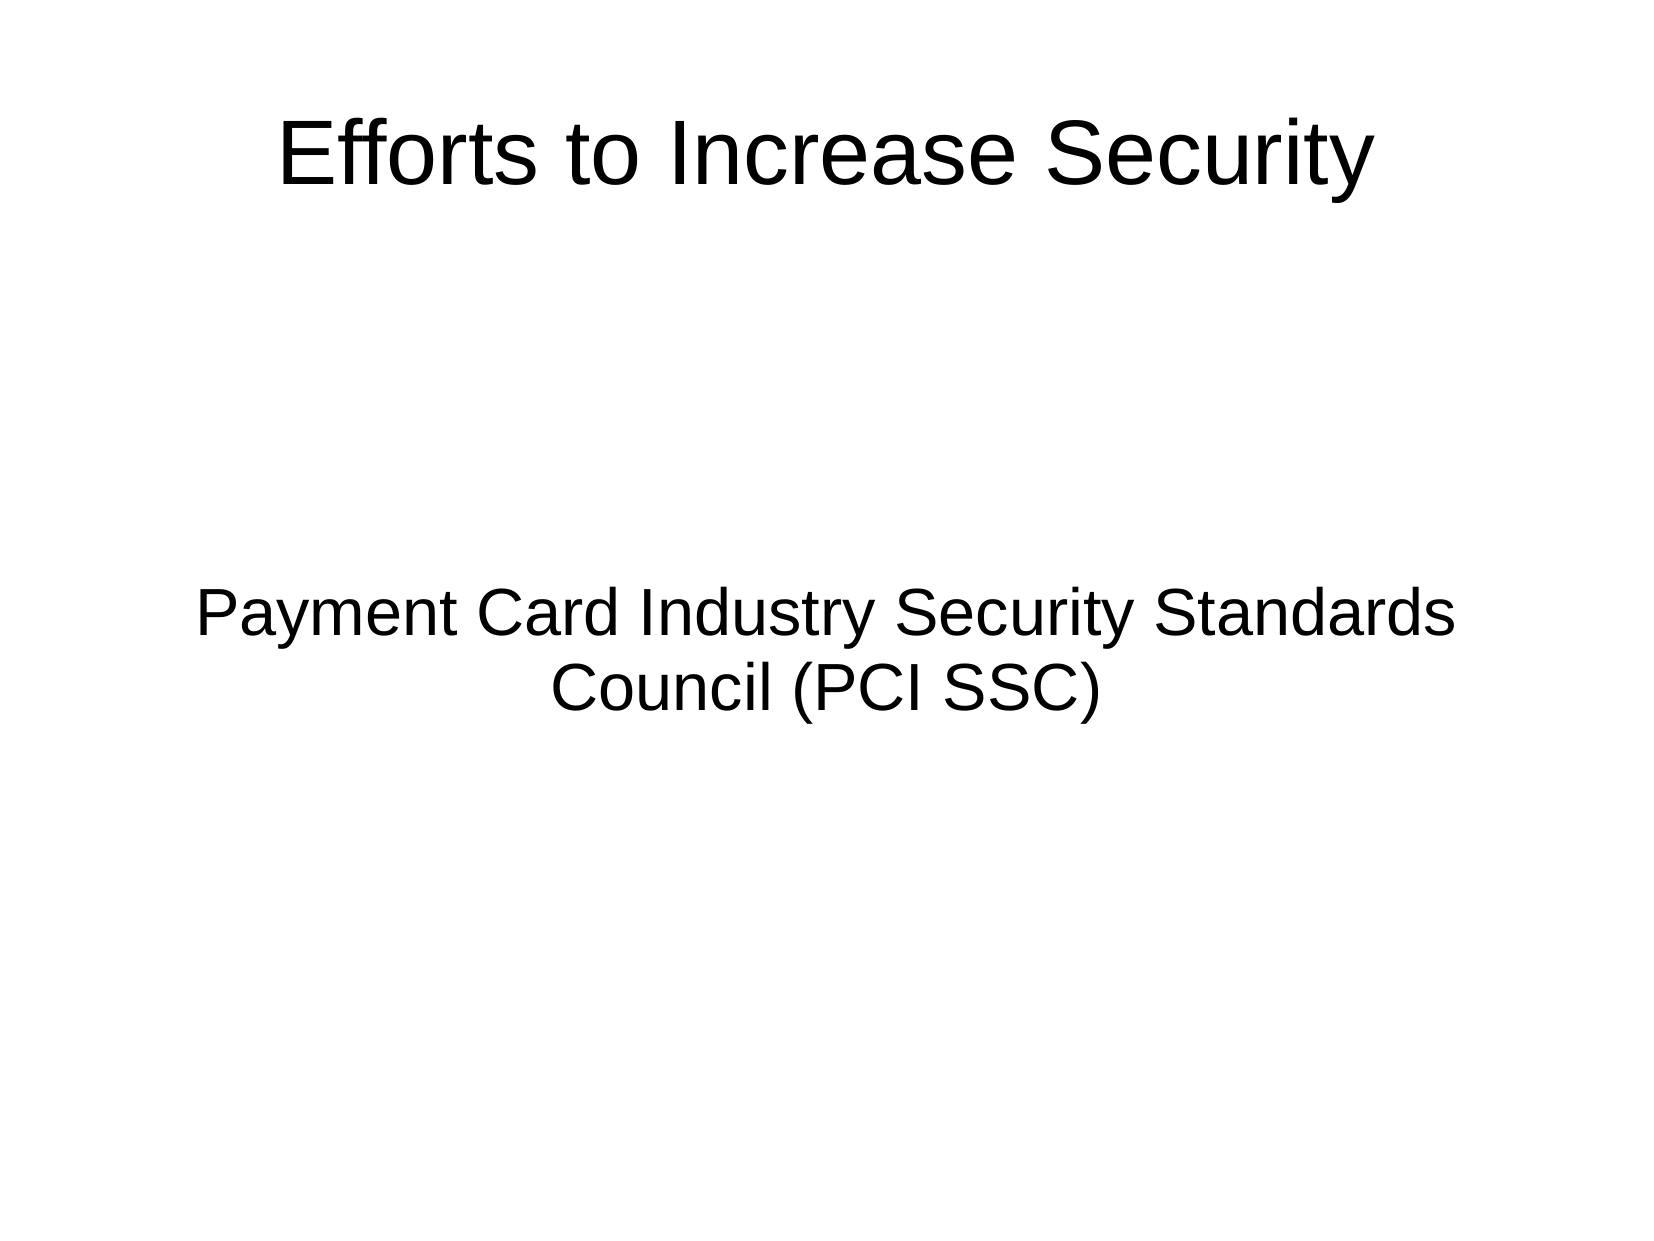

# Efforts to Increase Security
Payment Card Industry Security Standards Council (PCI SSC)